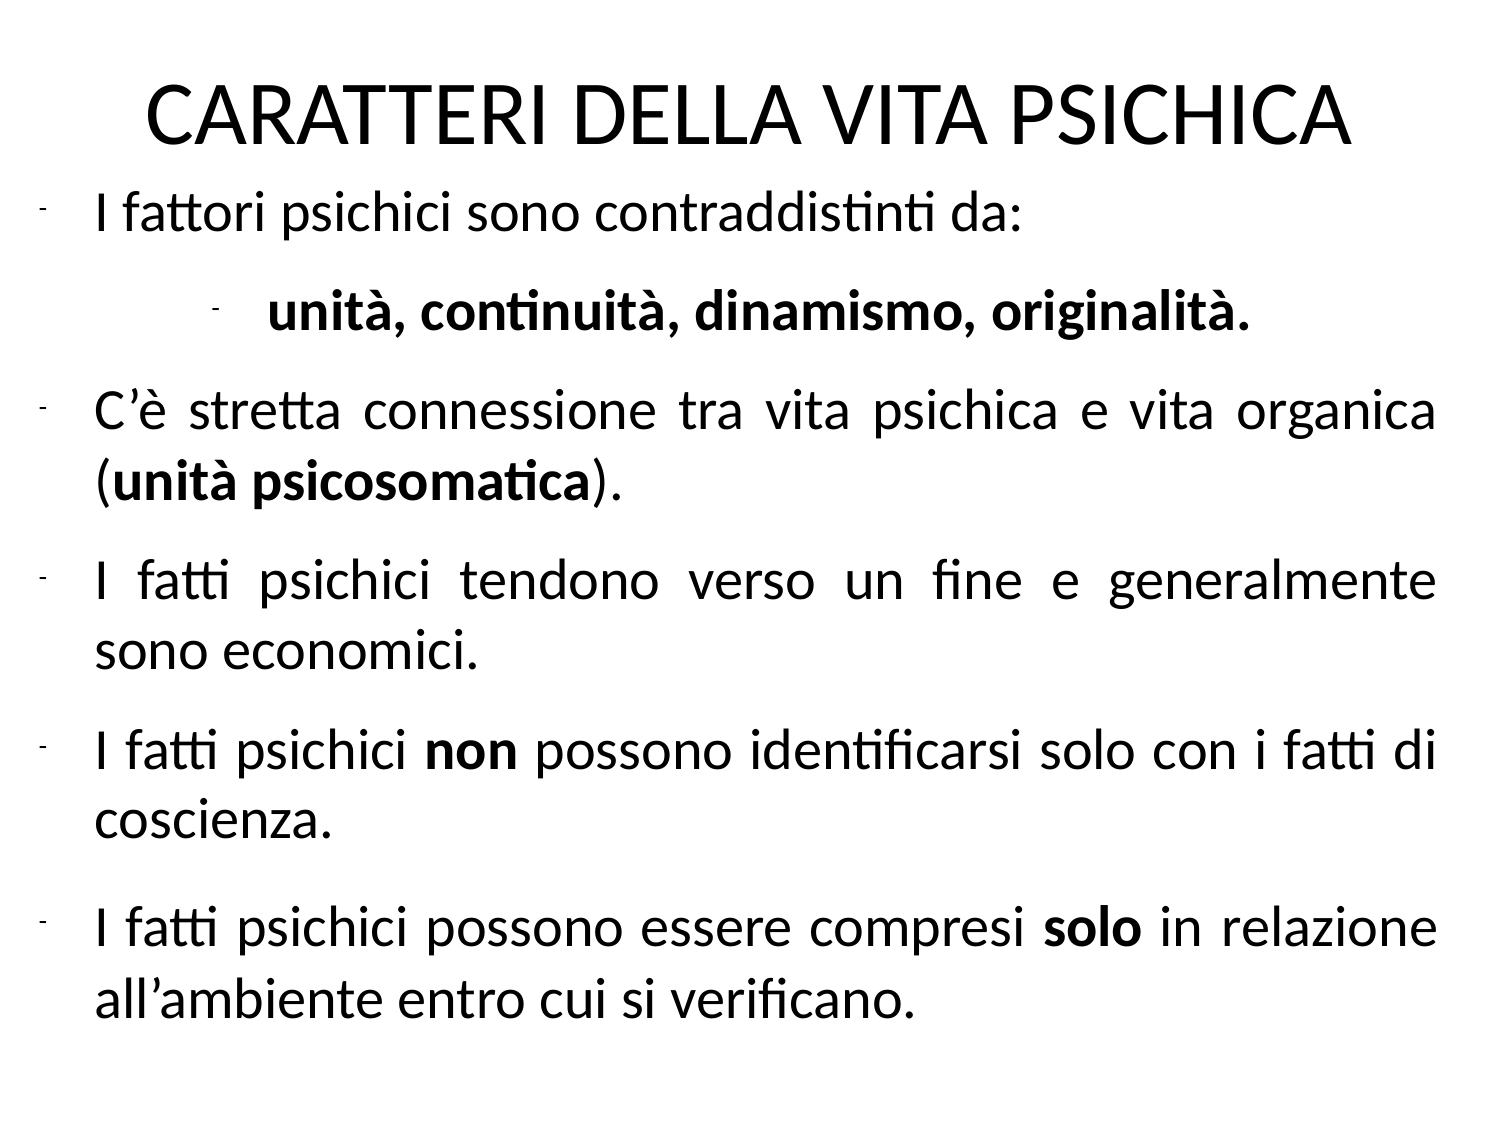

# CARATTERI DELLA VITA PSICHICA
I fattori psichici sono contraddistinti da:
unità, continuità, dinamismo, originalità.
C’è stretta connessione tra vita psichica e vita organica (unità psicosomatica).
I fatti psichici tendono verso un fine e generalmente sono economici.
I fatti psichici non possono identificarsi solo con i fatti di coscienza.
I fatti psichici possono essere compresi solo in relazione all’ambiente entro cui si verificano.